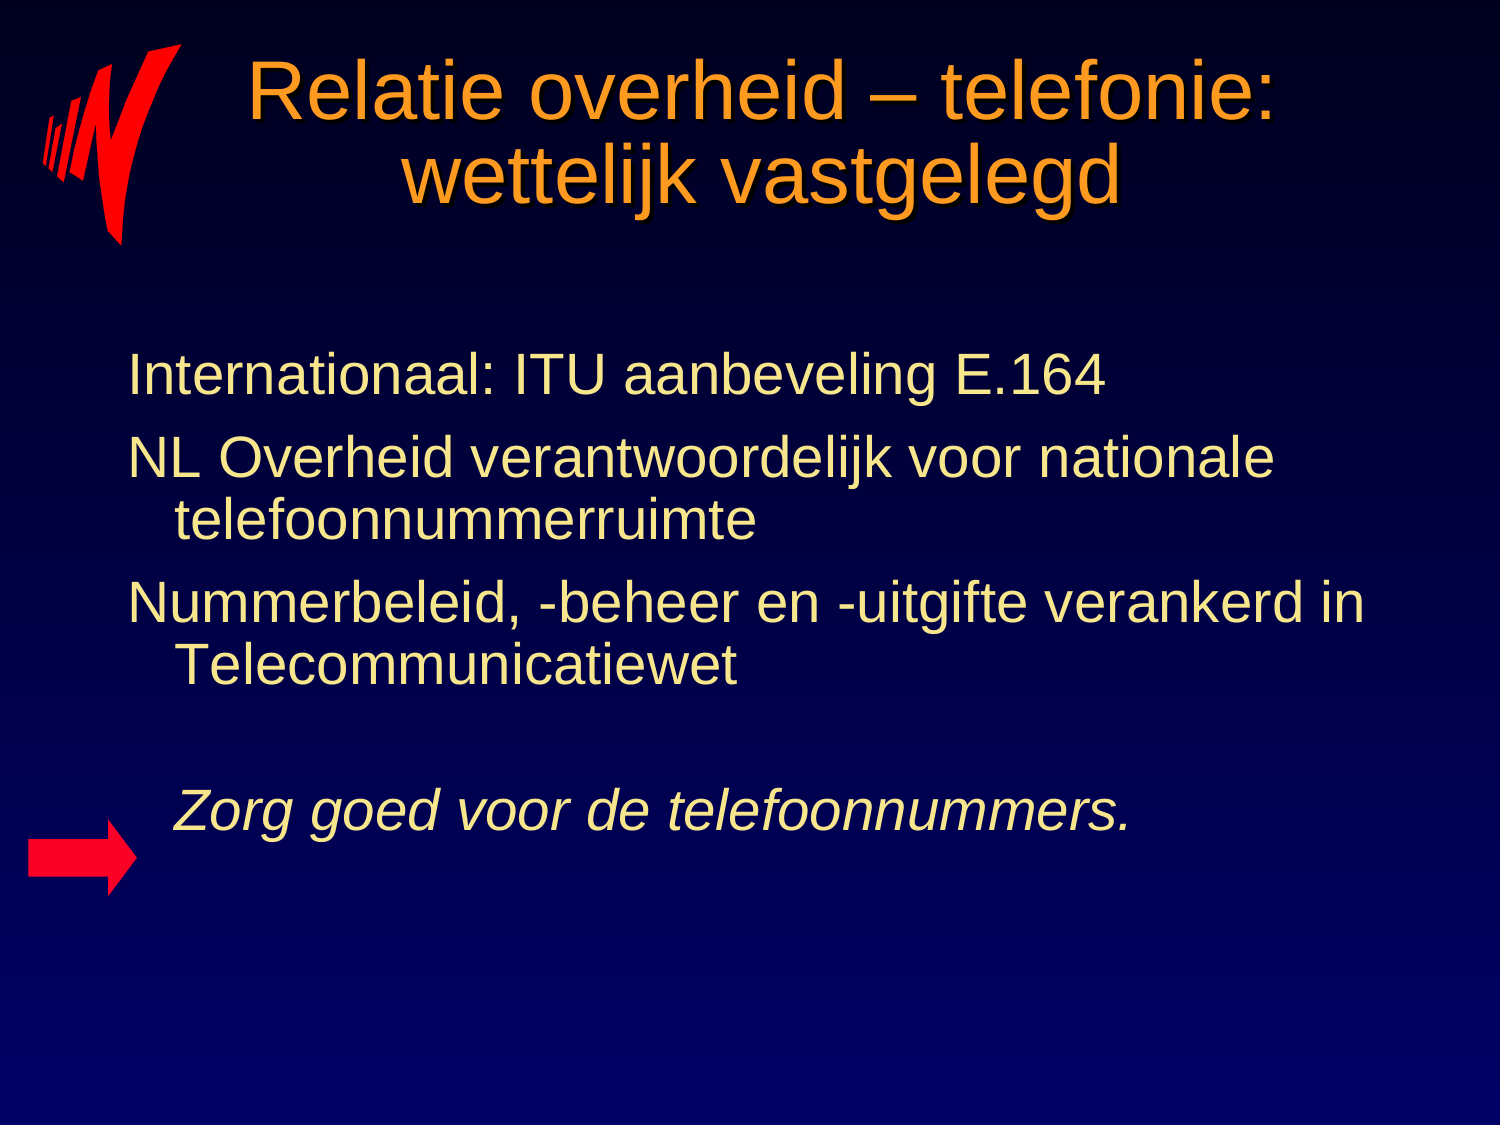

# Relatie overheid – telefonie: wettelijk vastgelegd
Internationaal: ITU aanbeveling E.164
NL Overheid verantwoordelijk voor nationale telefoonnummerruimte
Nummerbeleid, -beheer en -uitgifte verankerd in Telecommunicatiewet
Zorg goed voor de telefoonnummers.